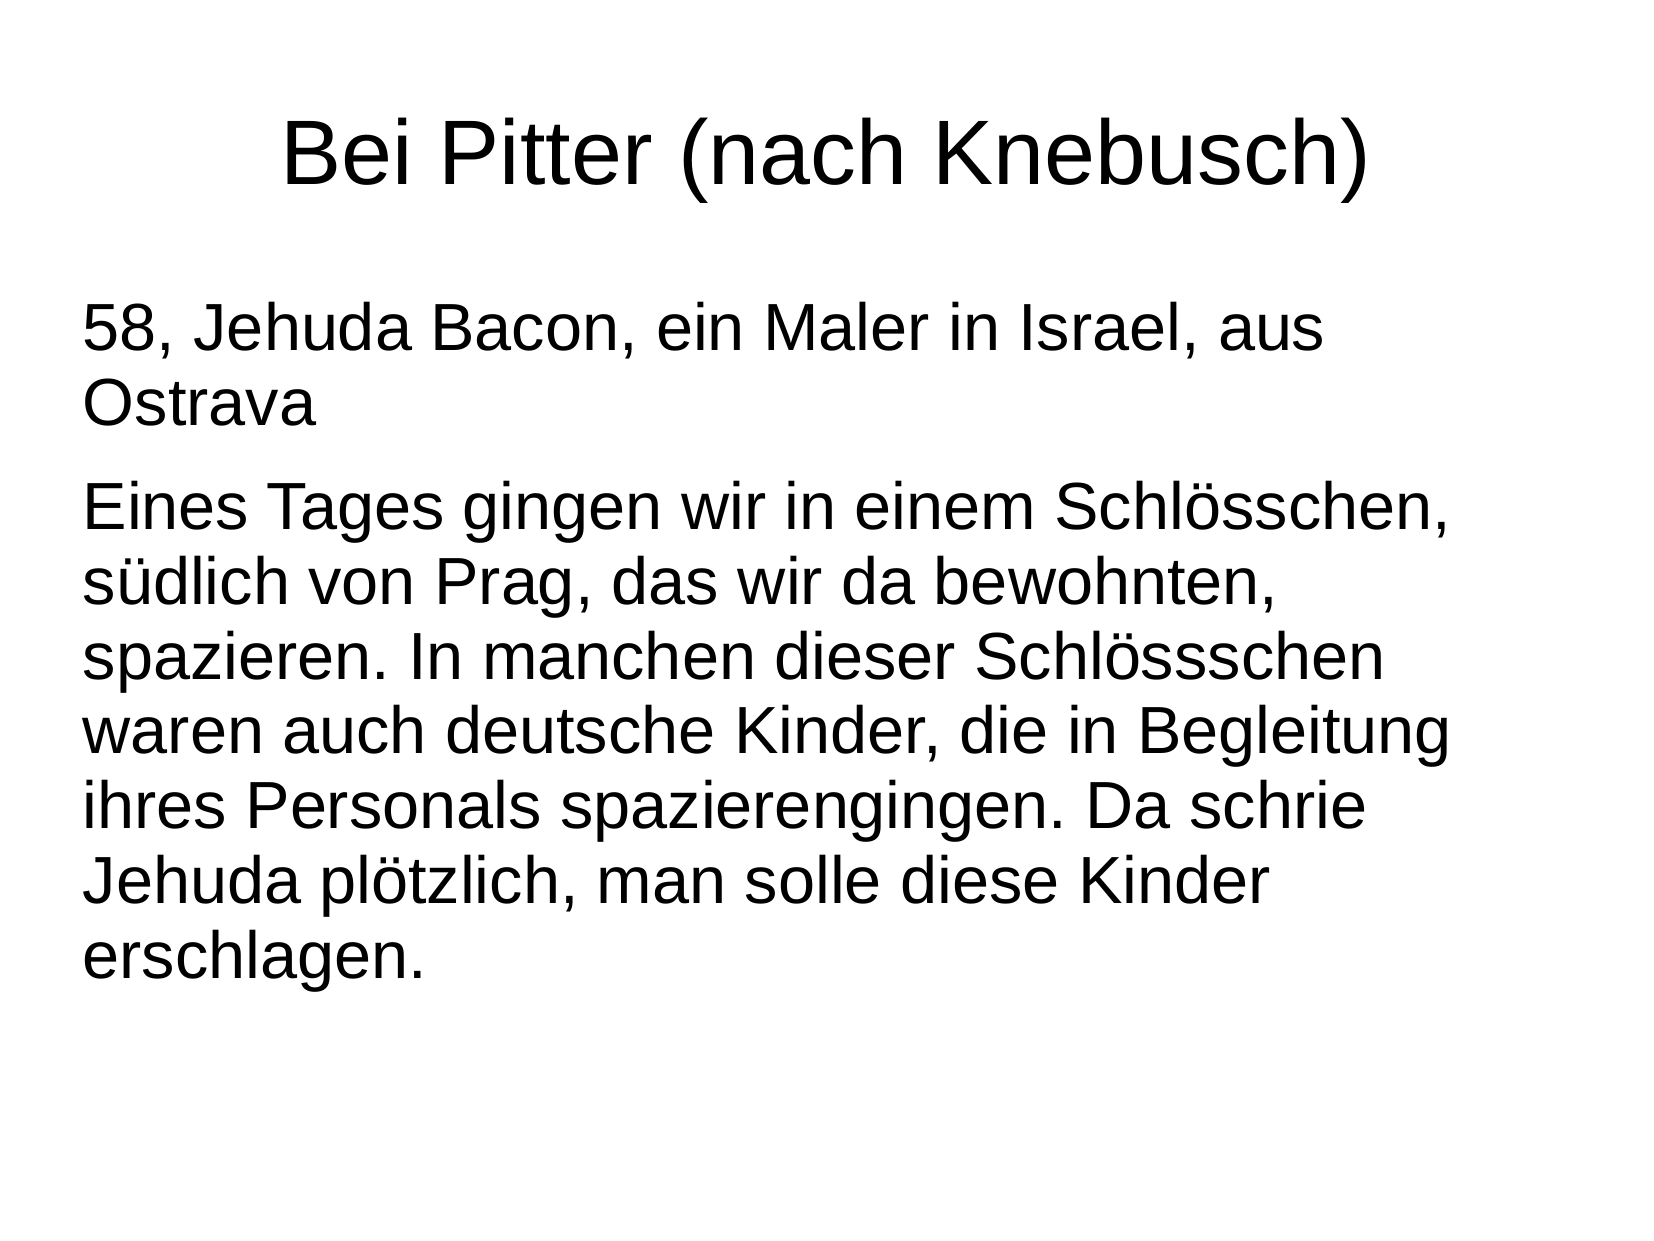

# Bei Pitter (nach Knebusch)
58, Jehuda Bacon, ein Maler in Israel, aus Ostrava
Eines Tages gingen wir in einem Schlösschen, südlich von Prag, das wir da bewohnten, spazieren. In manchen dieser Schlössschen waren auch deutsche Kinder, die in Begleitung ihres Personals spazierengingen. Da schrie Jehuda plötzlich, man solle diese Kinder erschlagen.